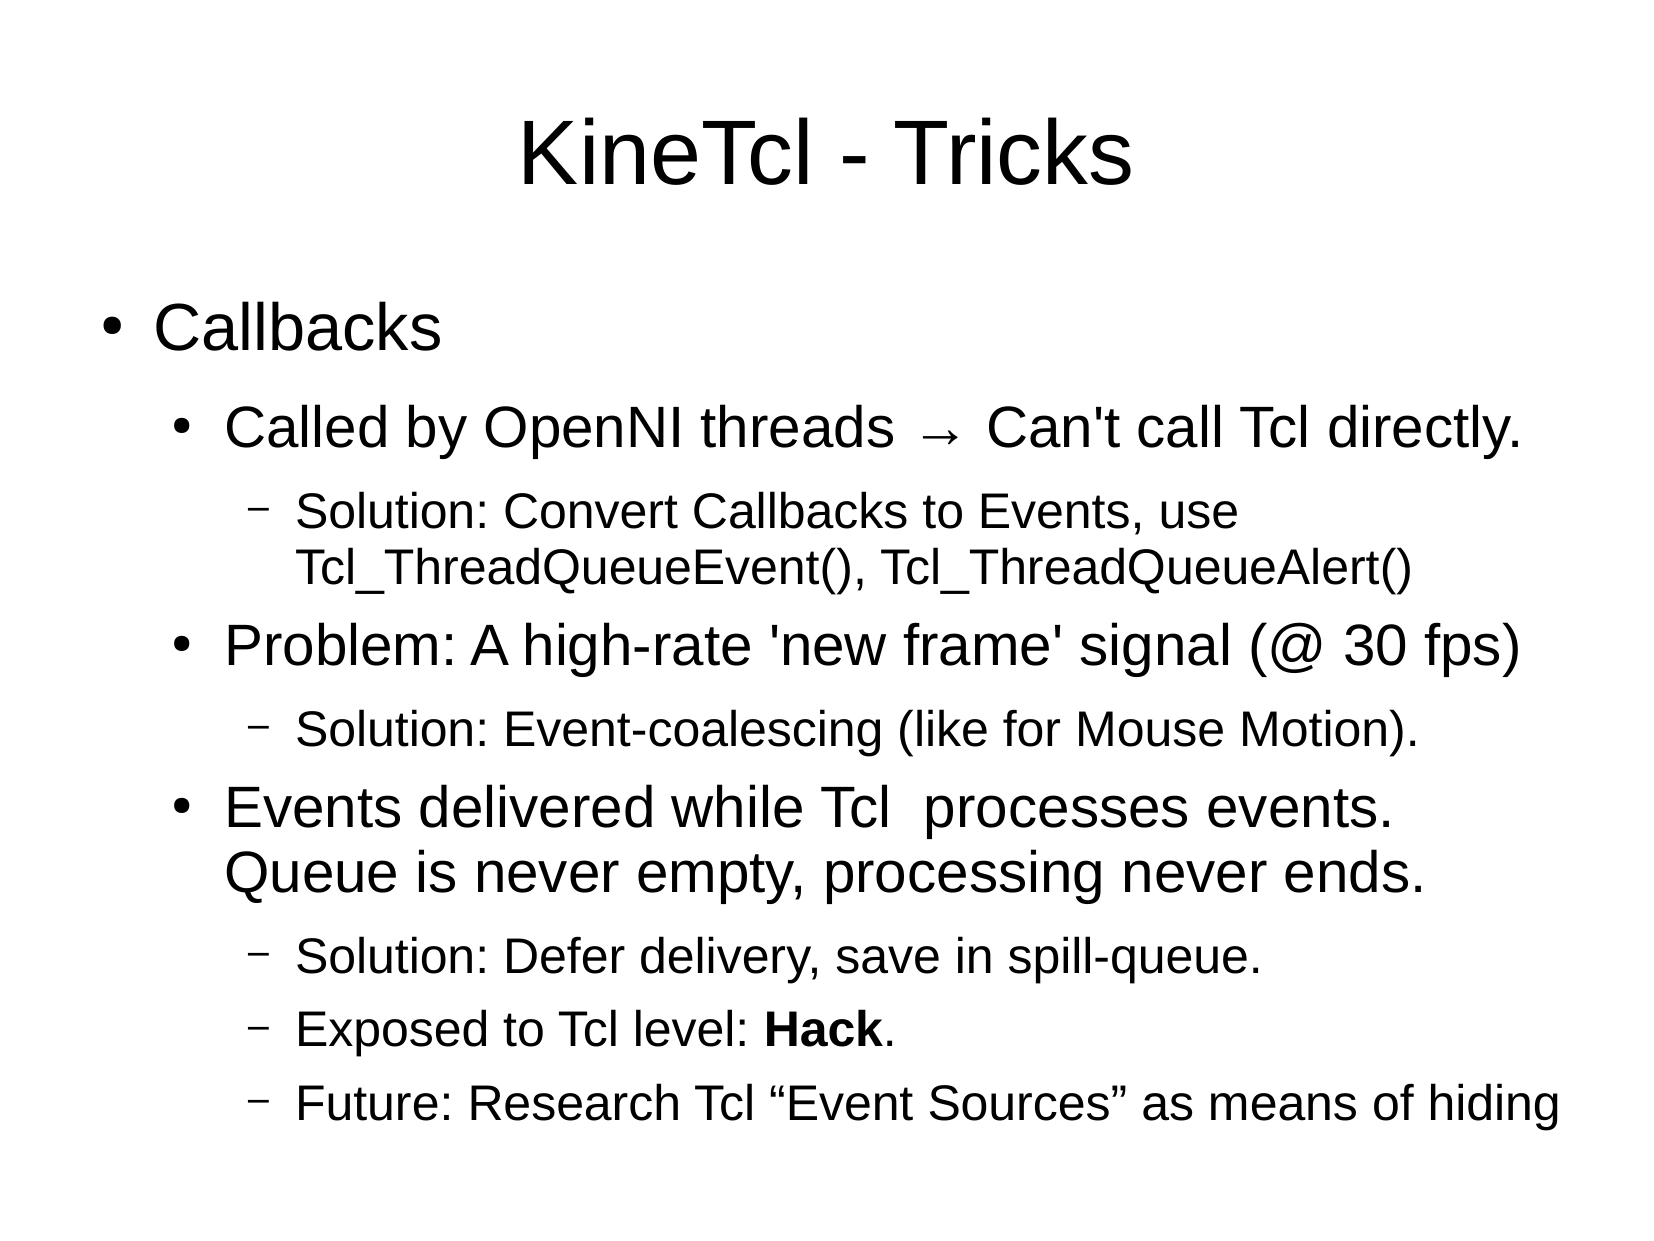

# KineTcl - Tricks
Callbacks
Called by OpenNI threads → Can't call Tcl directly.
Solution: Convert Callbacks to Events, use Tcl_ThreadQueueEvent(), Tcl_ThreadQueueAlert()
Problem: A high-rate 'new frame' signal (@ 30 fps)
Solution: Event-coalescing (like for Mouse Motion).
Events delivered while Tcl processes events. Queue is never empty, processing never ends.
Solution: Defer delivery, save in spill-queue.
Exposed to Tcl level: Hack.
Future: Research Tcl “Event Sources” as means of hiding